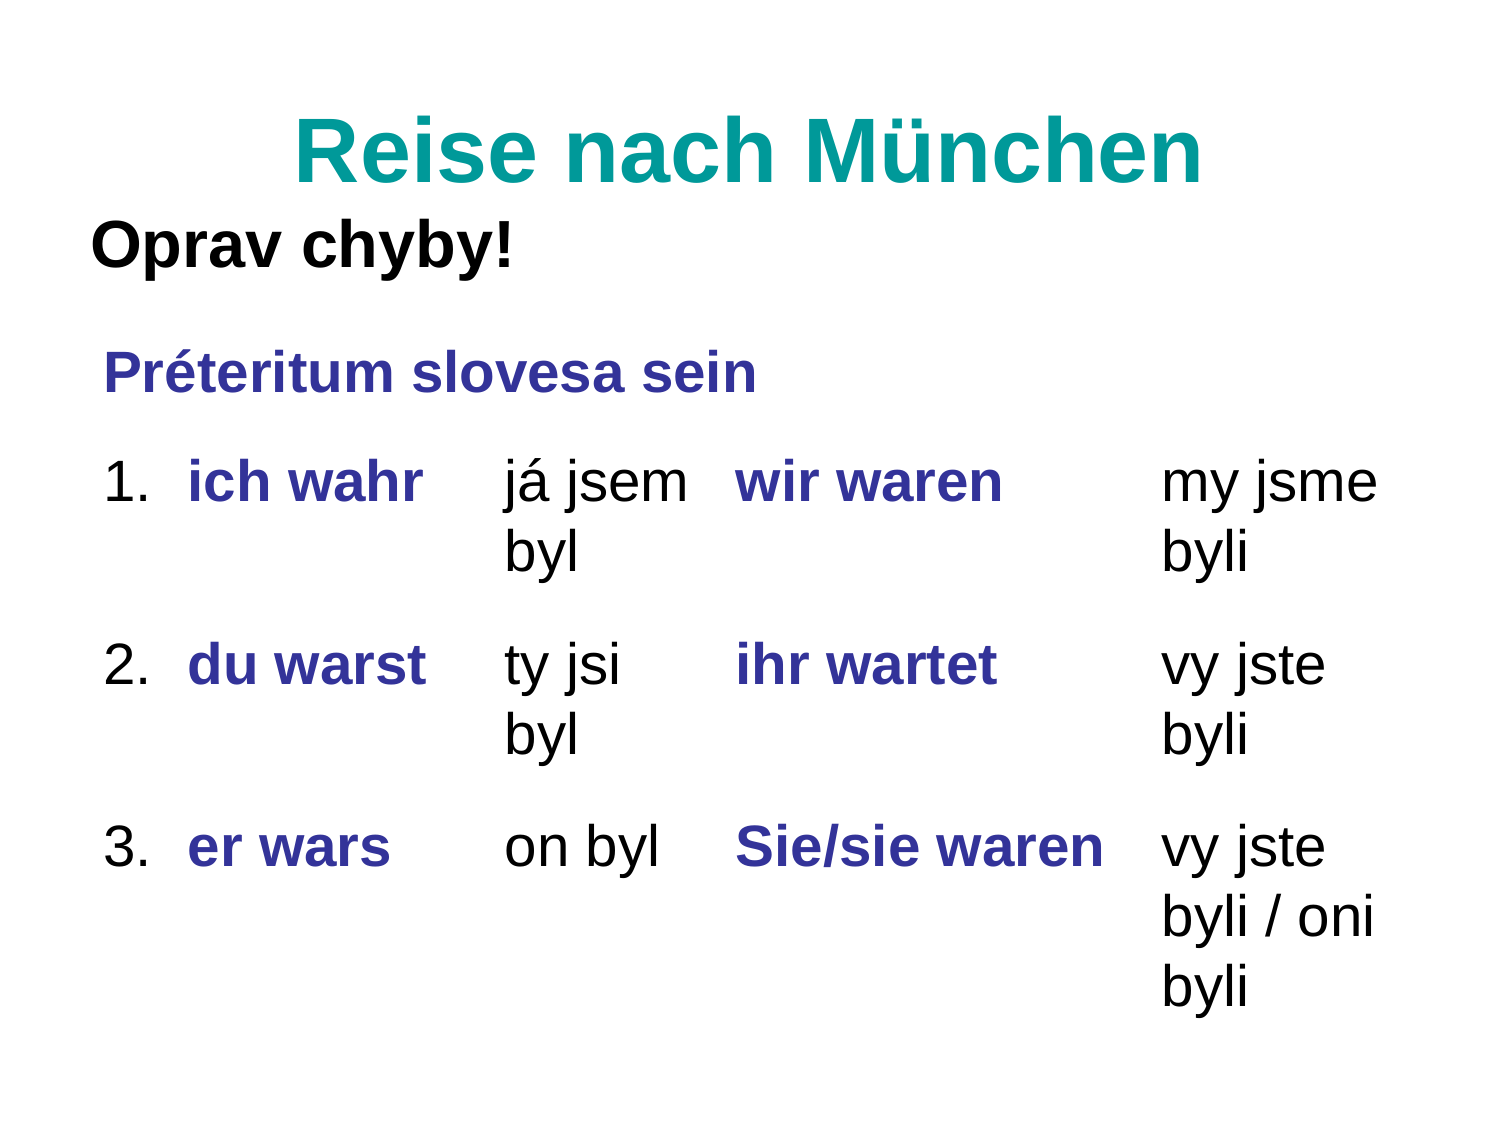

# Reise nach München Oprav chyby!
| Préteritum slovesa sein | | | | |
| --- | --- | --- | --- | --- |
| 1. | ich wahr | já jsem byl | wir waren | my jsme byli |
| 2. | du warst | ty jsi byl | ihr wartet | vy jste byli |
| 3. | er wars | on byl | Sie/sie waren | vy jste byli / oni byli |